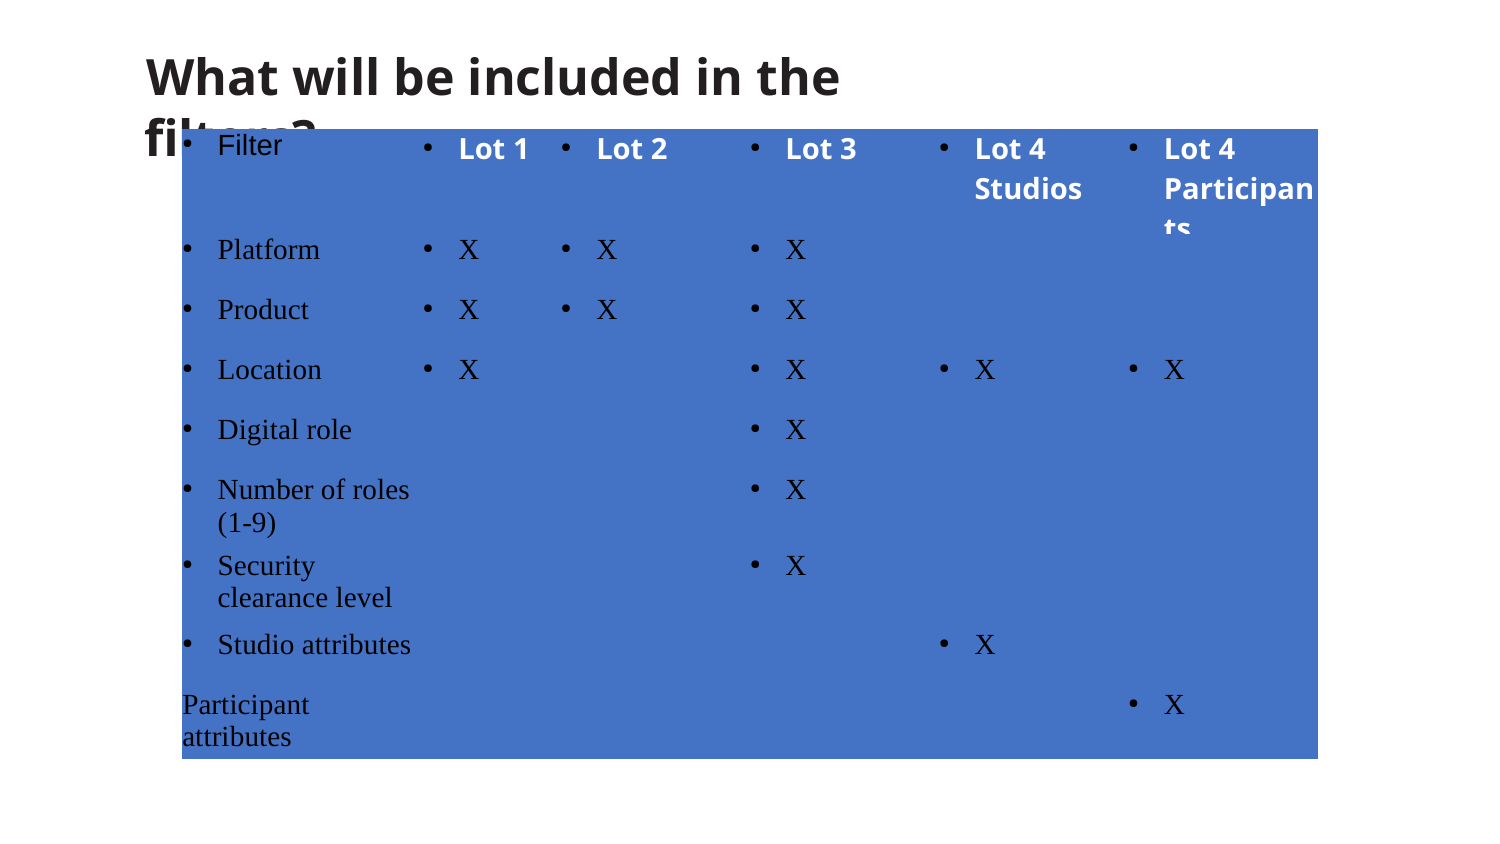

# What will be included in the filters?
| Filter | Lot 1 | Lot 2 | Lot 3 | Lot 4 Studios | Lot 4 Participants |
| --- | --- | --- | --- | --- | --- |
| Platform | X | X | X | | |
| Product | X | X | X | | |
| Location | X | | X | X | X |
| Digital role | | | X | | |
| Number of roles (1-9) | | | X | | |
| Security clearance level | | | X | | |
| Studio attributes | | | | X | |
| Participant attributes | | | | | X |